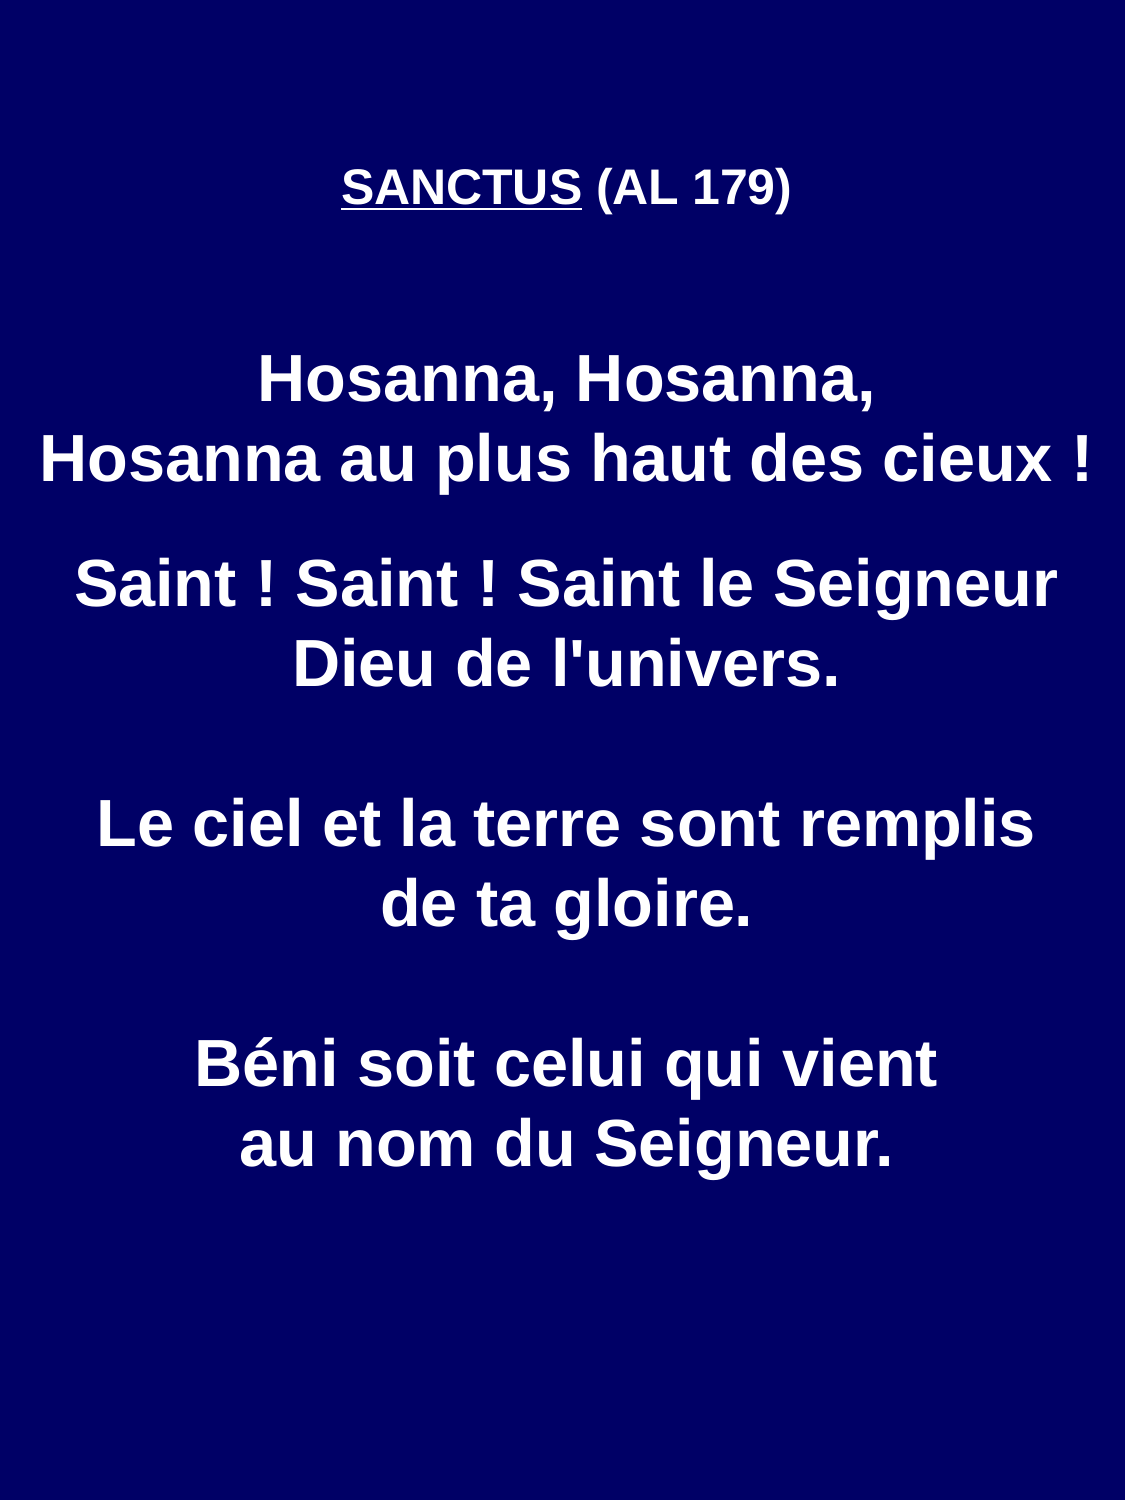

SANCTUS (AL 179)
Hosanna, Hosanna,
Hosanna au plus haut des cieux !
Saint ! Saint ! Saint le Seigneur Dieu de l'univers.
Le ciel et la terre sont remplis
de ta gloire.
Béni soit celui qui vient
au nom du Seigneur.